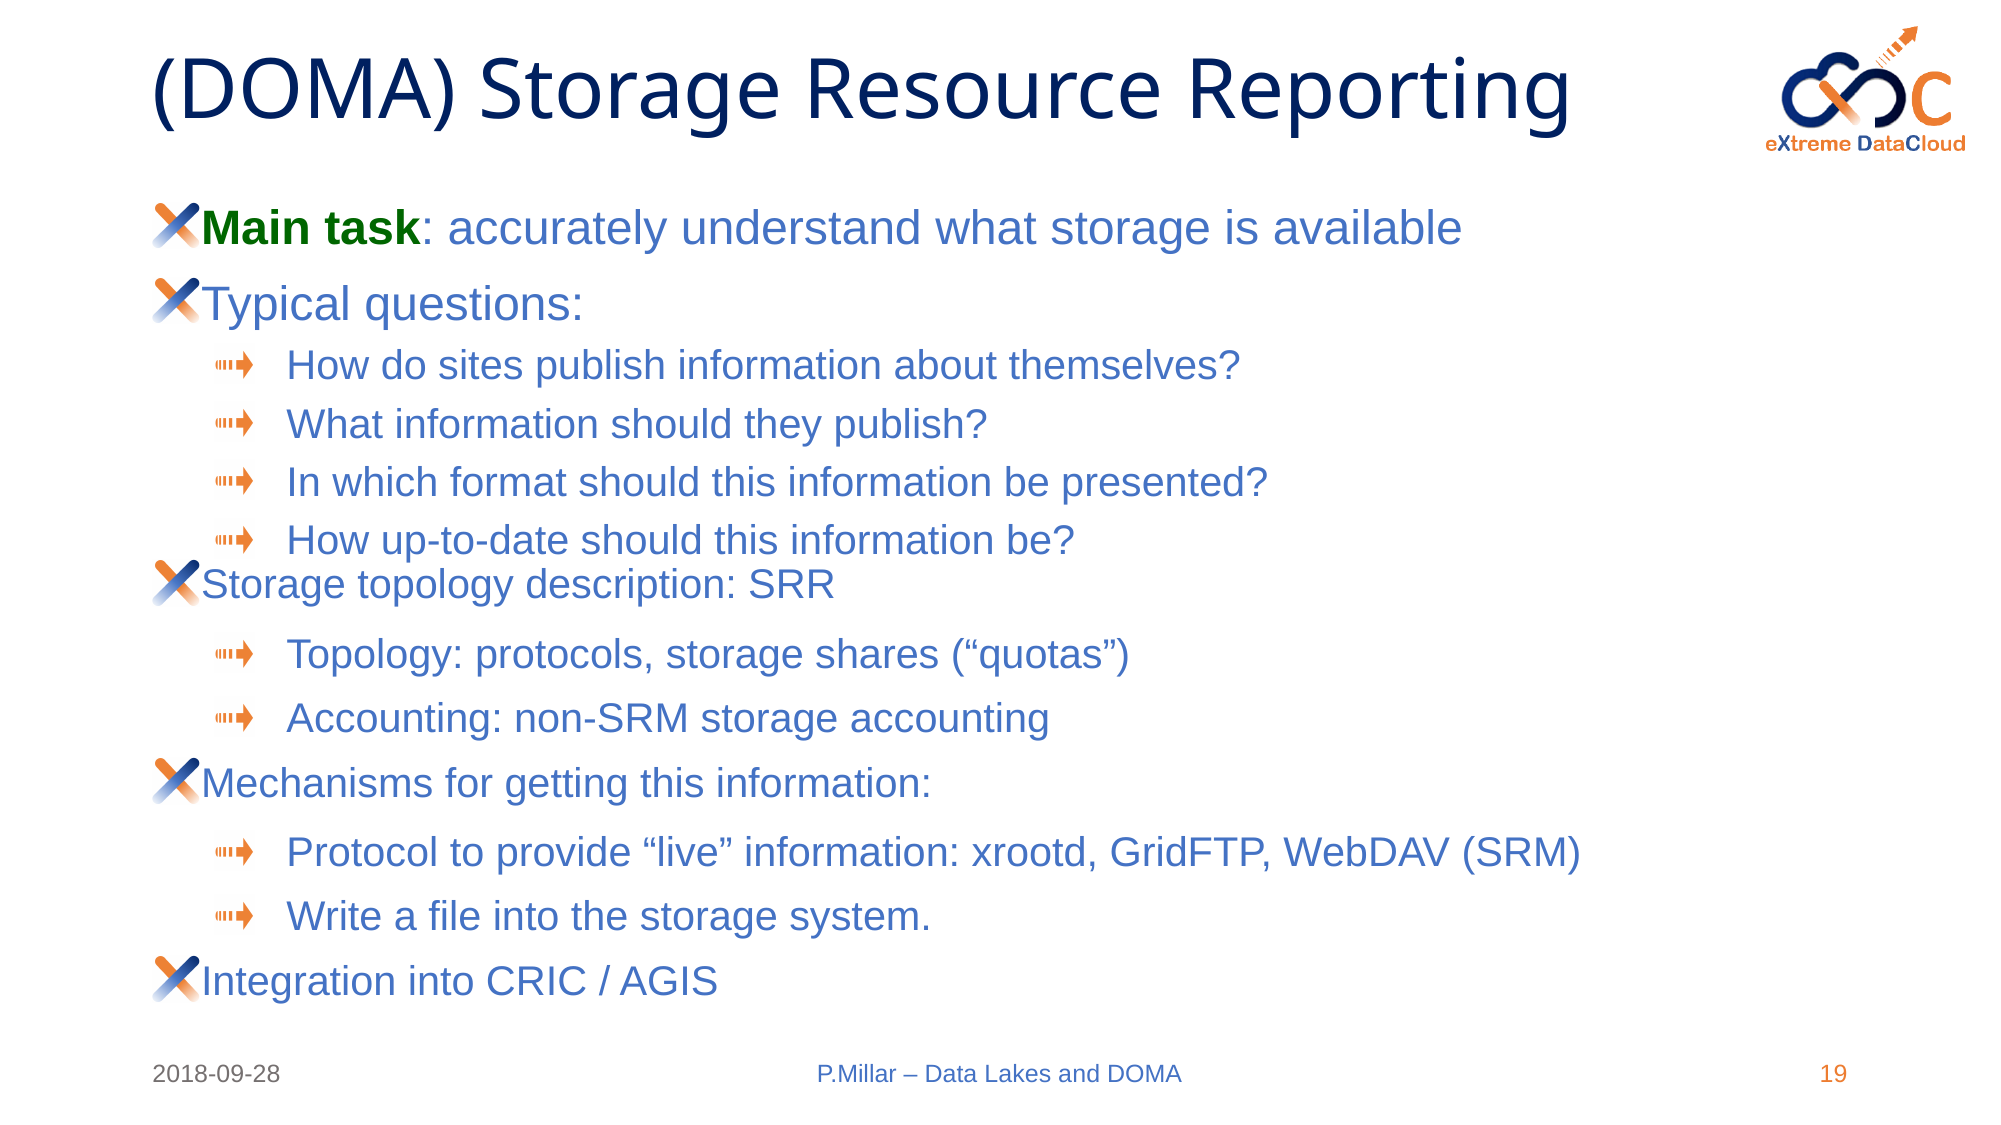

# (DOMA) Storage Resource Reporting
Main task: accurately understand what storage is available
Typical questions:
How do sites publish information about themselves?
What information should they publish?
In which format should this information be presented?
How up-to-date should this information be?
Storage topology description: SRR
Topology: protocols, storage shares (“quotas”)
Accounting: non-SRM storage accounting
Mechanisms for getting this information:
Protocol to provide “live” information: xrootd, GridFTP, WebDAV (SRM)
Write a file into the storage system.
Integration into CRIC / AGIS
2018-09-28
P.Millar – Data Lakes and DOMA